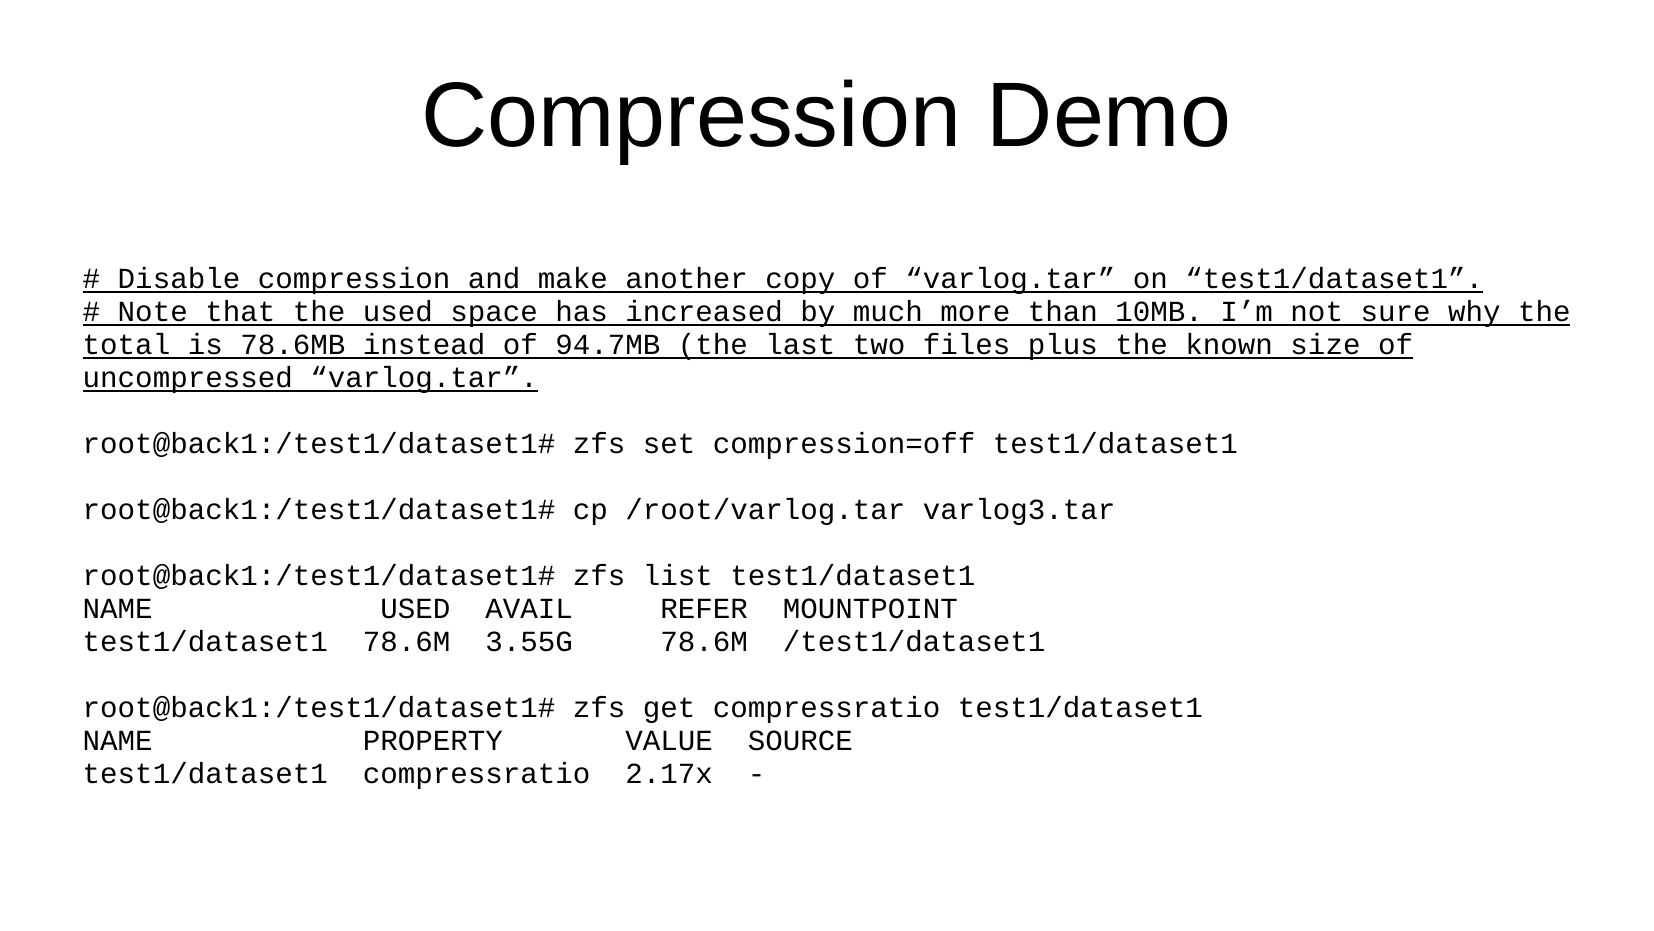

# Compression Demo
# Disable compression and make another copy of “varlog.tar” on “test1/dataset1”.
# Note that the used space has increased by much more than 10MB. I’m not sure why the total is 78.6MB instead of 94.7MB (the last two files plus the known size of uncompressed “varlog.tar”.
root@back1:/test1/dataset1# zfs set compression=off test1/dataset1
root@back1:/test1/dataset1# cp /root/varlog.tar varlog3.tar
root@back1:/test1/dataset1# zfs list test1/dataset1
NAME USED AVAIL REFER MOUNTPOINT
test1/dataset1 78.6M 3.55G 78.6M /test1/dataset1
root@back1:/test1/dataset1# zfs get compressratio test1/dataset1
NAME PROPERTY VALUE SOURCE
test1/dataset1 compressratio 2.17x -